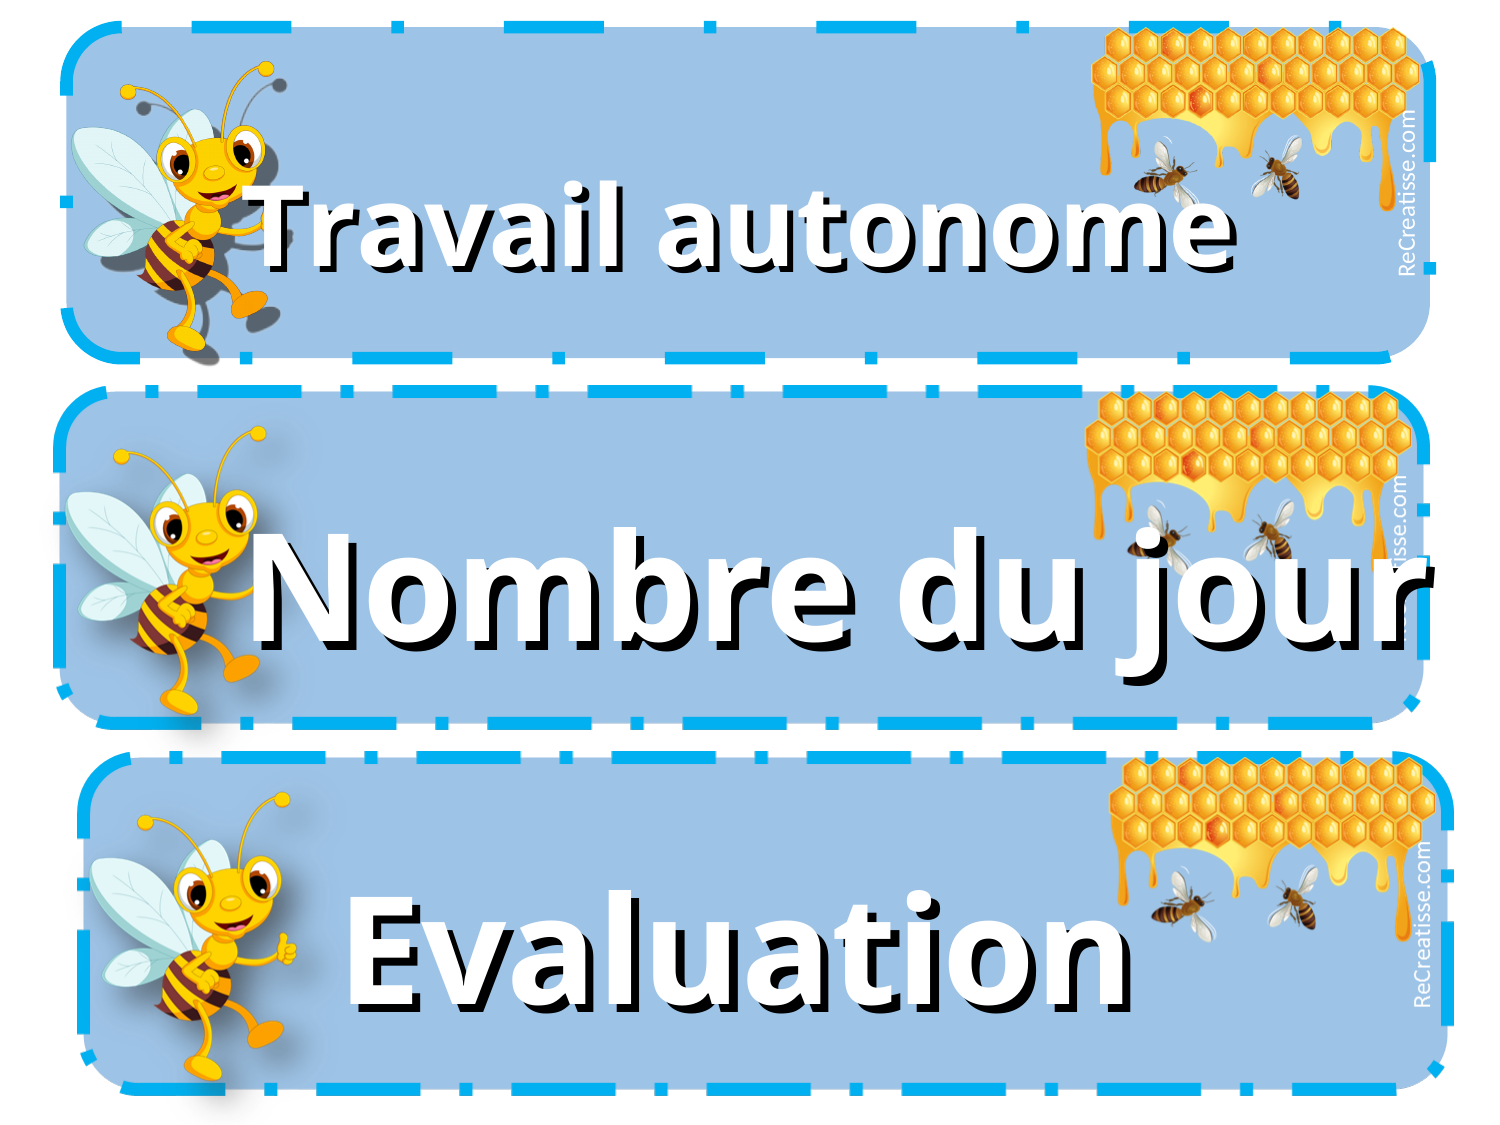

Travail autonome
ReCreatisse.com
Nombre du jour
Evaluation